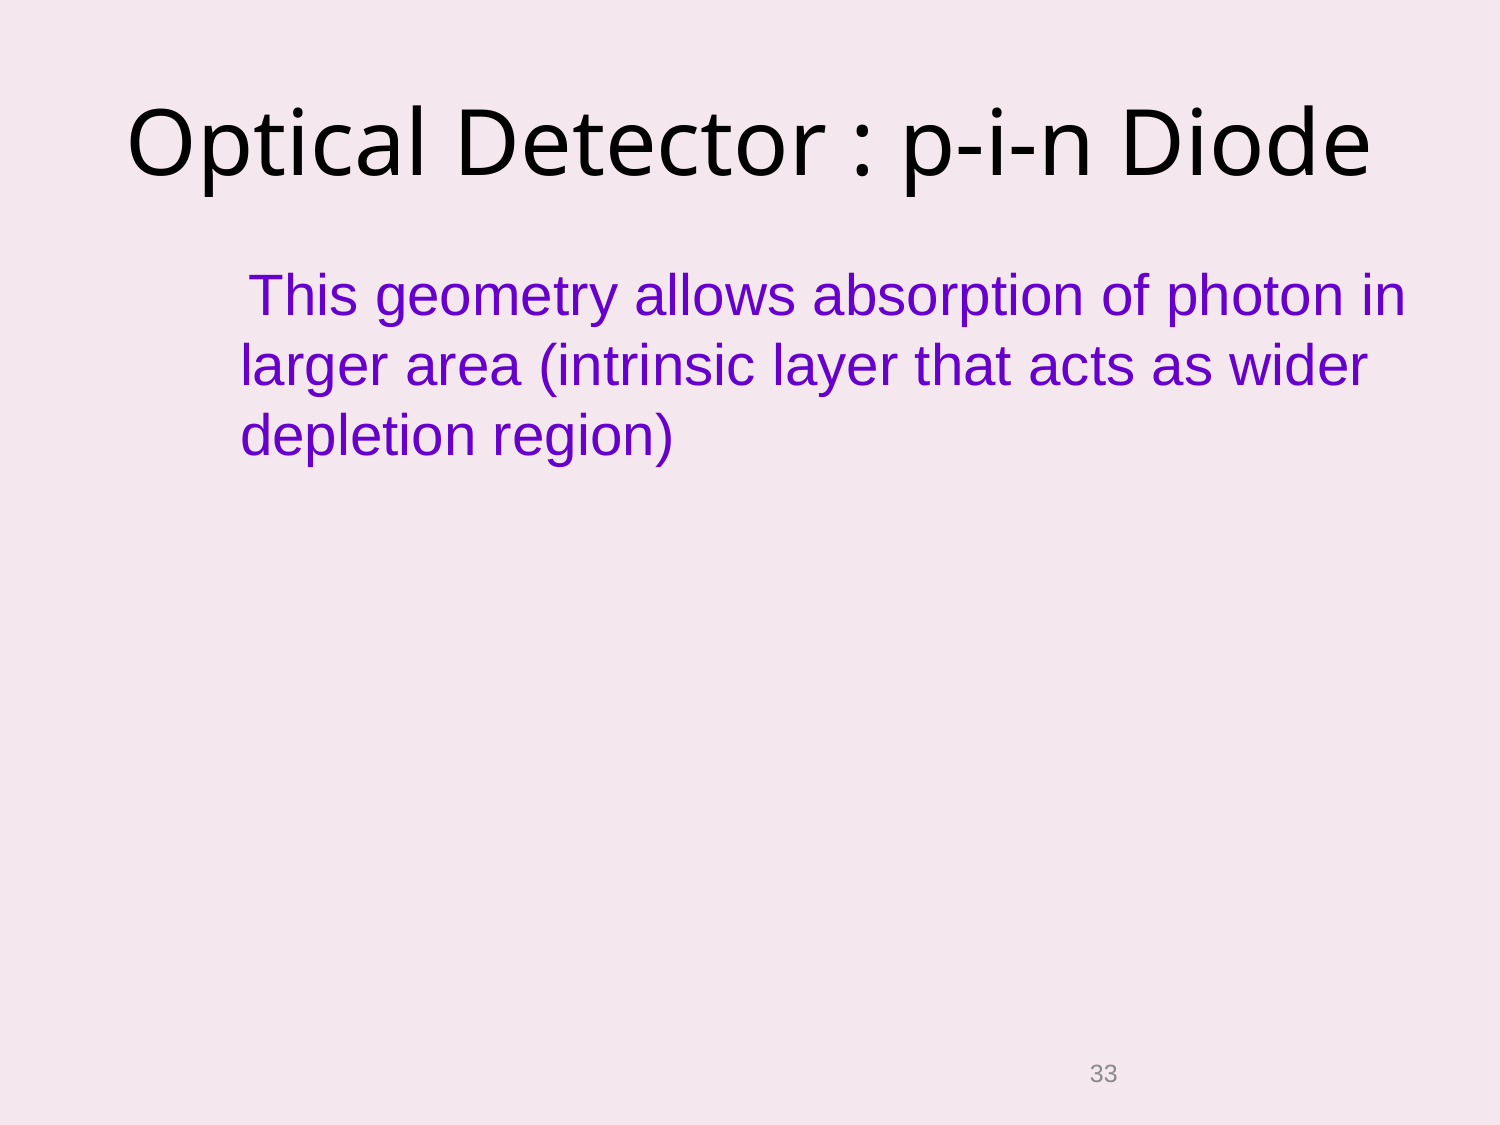

# Optical Detector : p-i-n Diode
 This geometry allows absorption of photon in larger area (intrinsic layer that acts as wider depletion region)